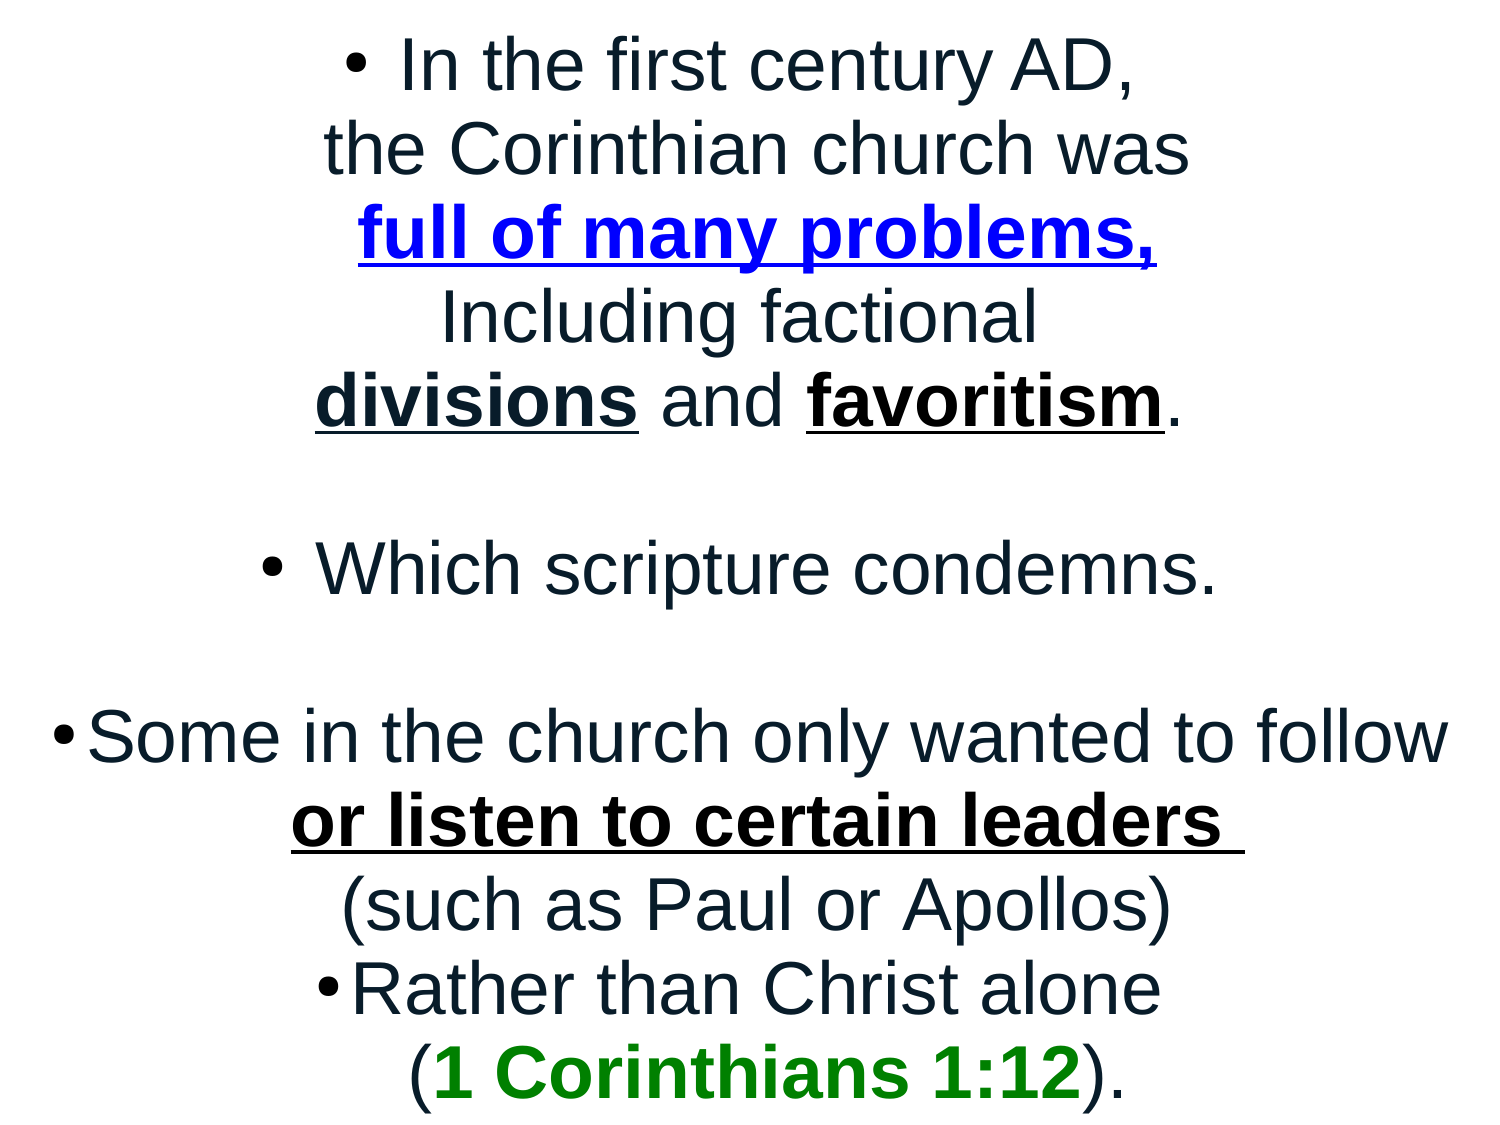

In the first century AD,
the Corinthian church was
full of many problems,
Including factional
divisions and favoritism.
 Which scripture condemns.
Some in the church only wanted to follow or listen to certain leaders
(such as Paul or Apollos)
Rather than Christ alone
(1 Corinthians 1:12).